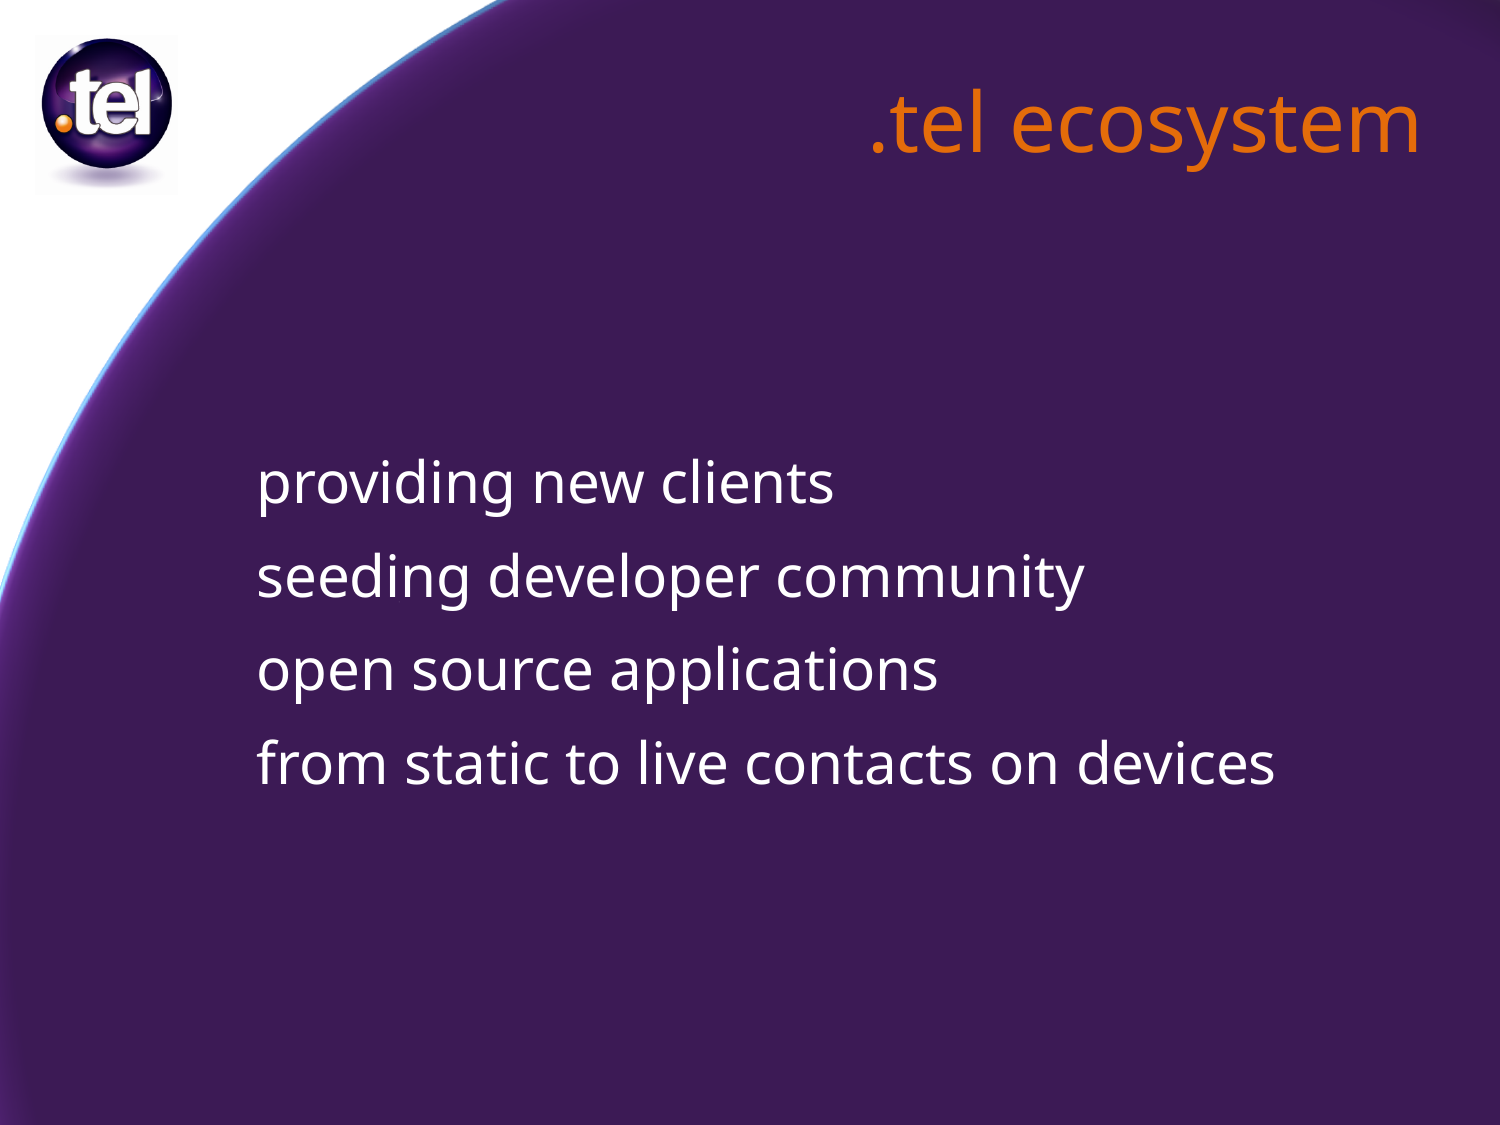

# .tel ecosystem
 providing new clients
 seeding developer community
 open source applications
 from static to live contacts on devices